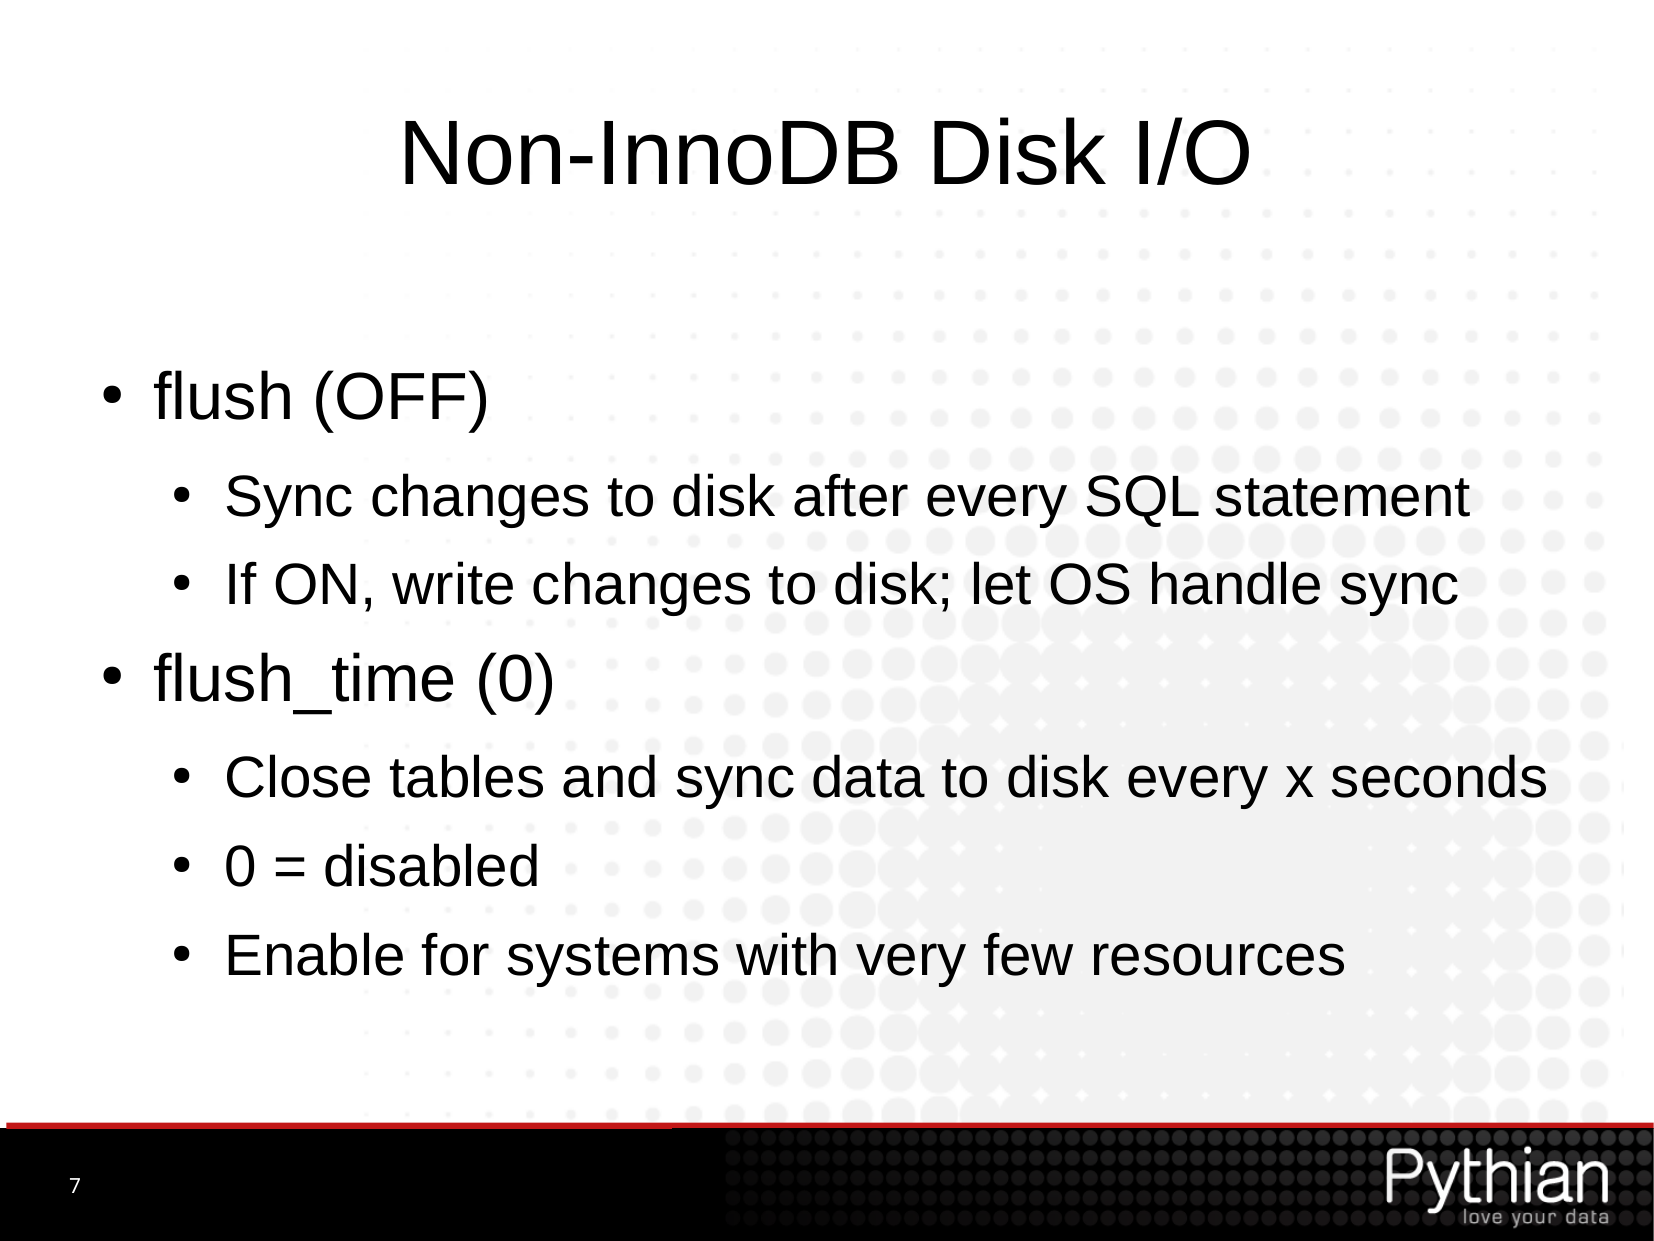

# Non-InnoDB Disk I/O
flush (OFF)
Sync changes to disk after every SQL statement
If ON, write changes to disk; let OS handle sync
flush_time (0)
Close tables and sync data to disk every x seconds
0 = disabled
Enable for systems with very few resources